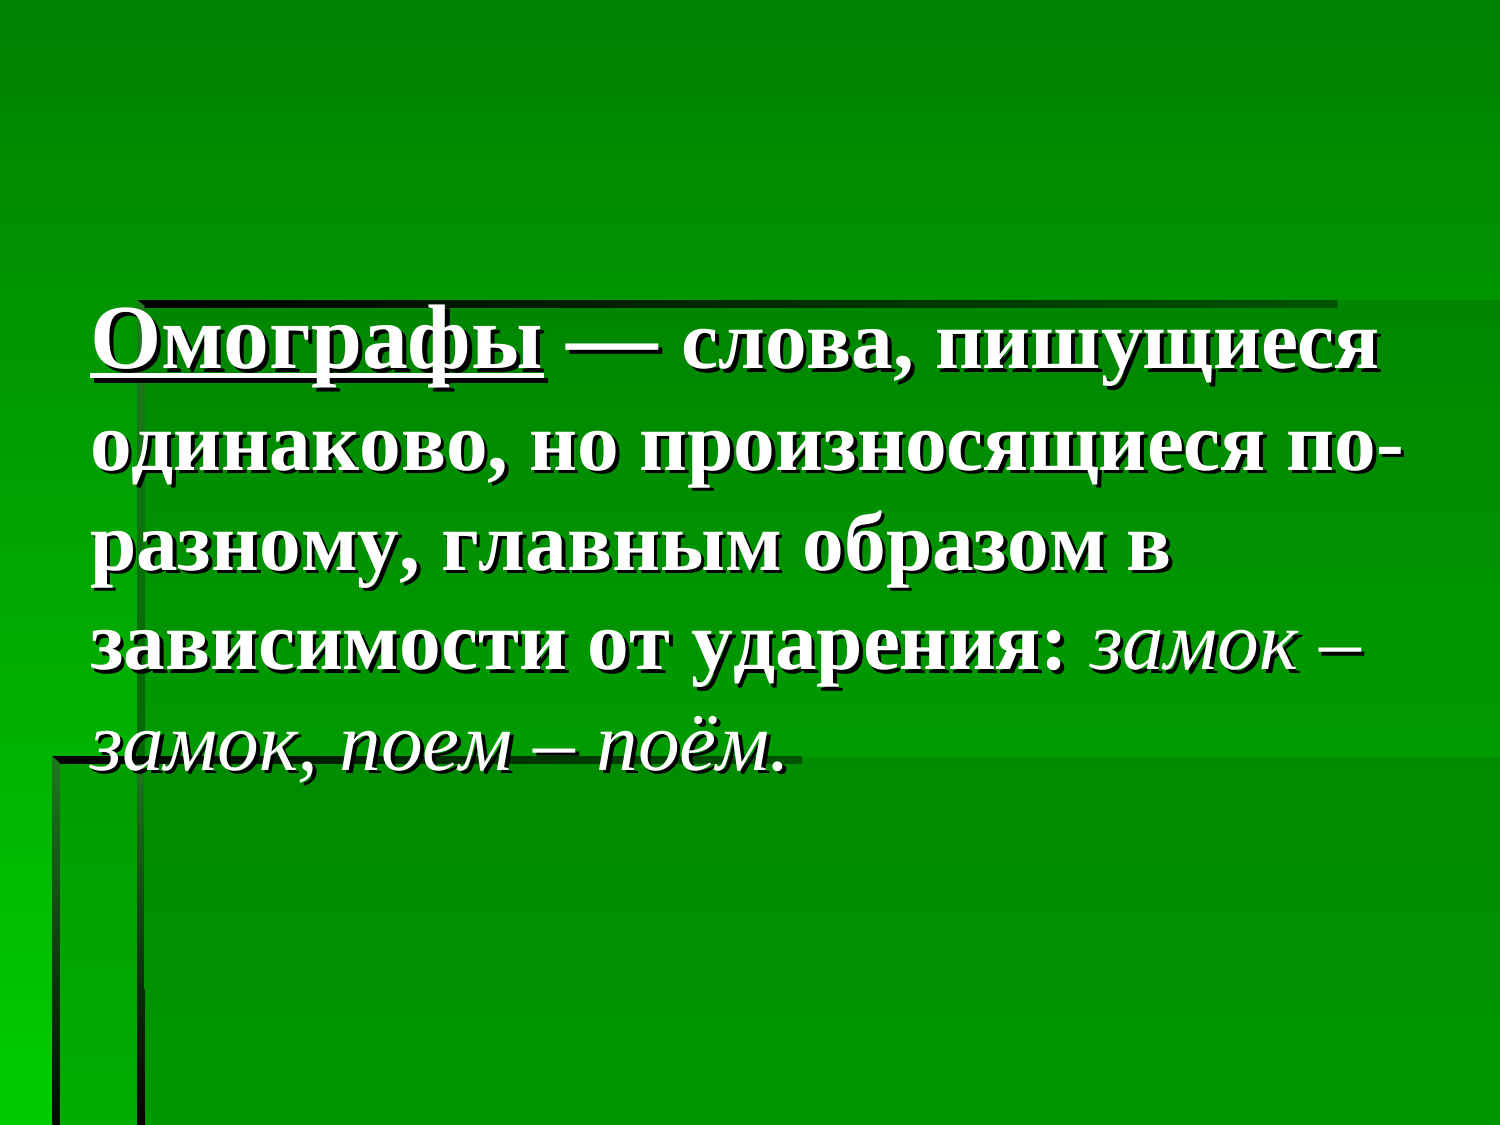

# Омографы — слова, пишущиеся одинаково, но произносящиеся по-разному, главным образом в зависимости от ударения: замок – замок, поем – поём.